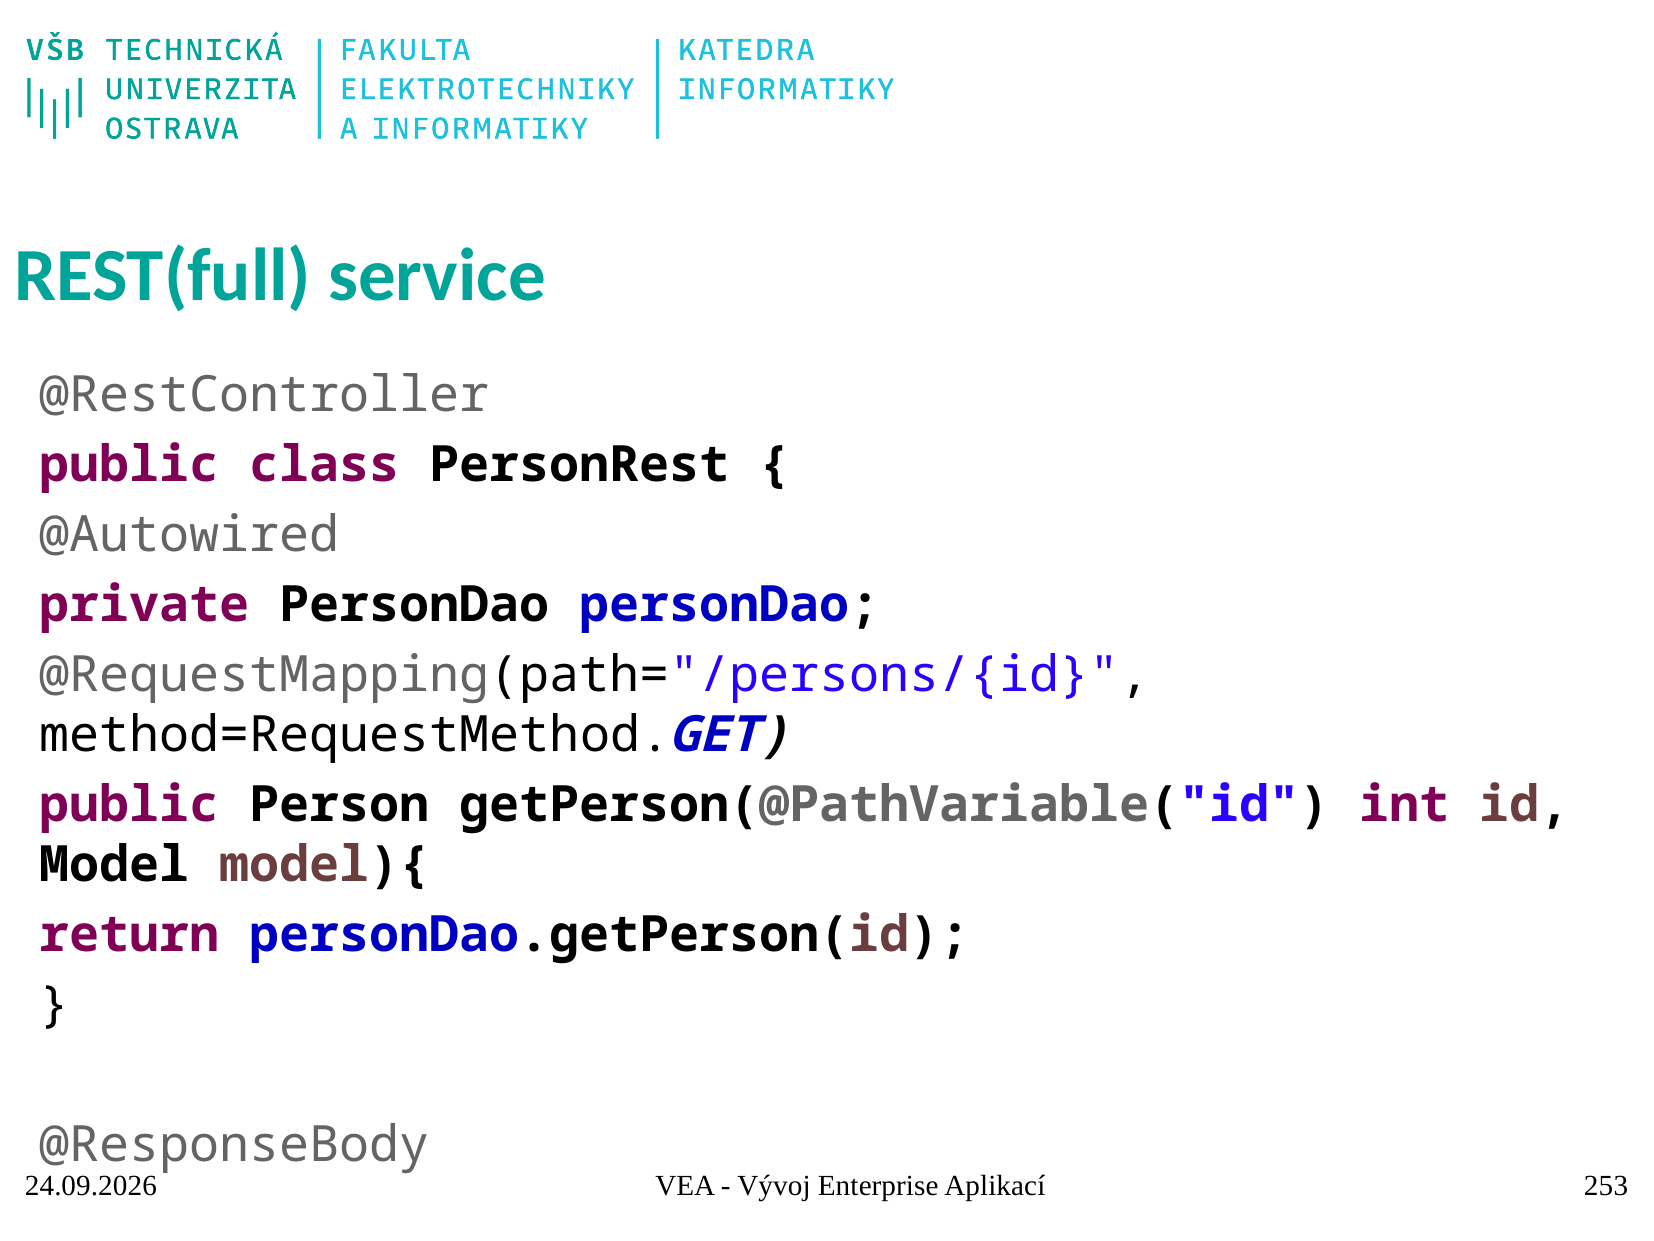

REST(full) service
# @RestController
public class PersonRest {
@Autowired
private PersonDao personDao;
@RequestMapping(path="/persons/{id}", method=RequestMethod.GET)
public Person getPerson(@PathVariable("id") int id, Model model){
return personDao.getPerson(id);
}
@ResponseBody
VEA - Vývoj Enterprise Aplikací
253